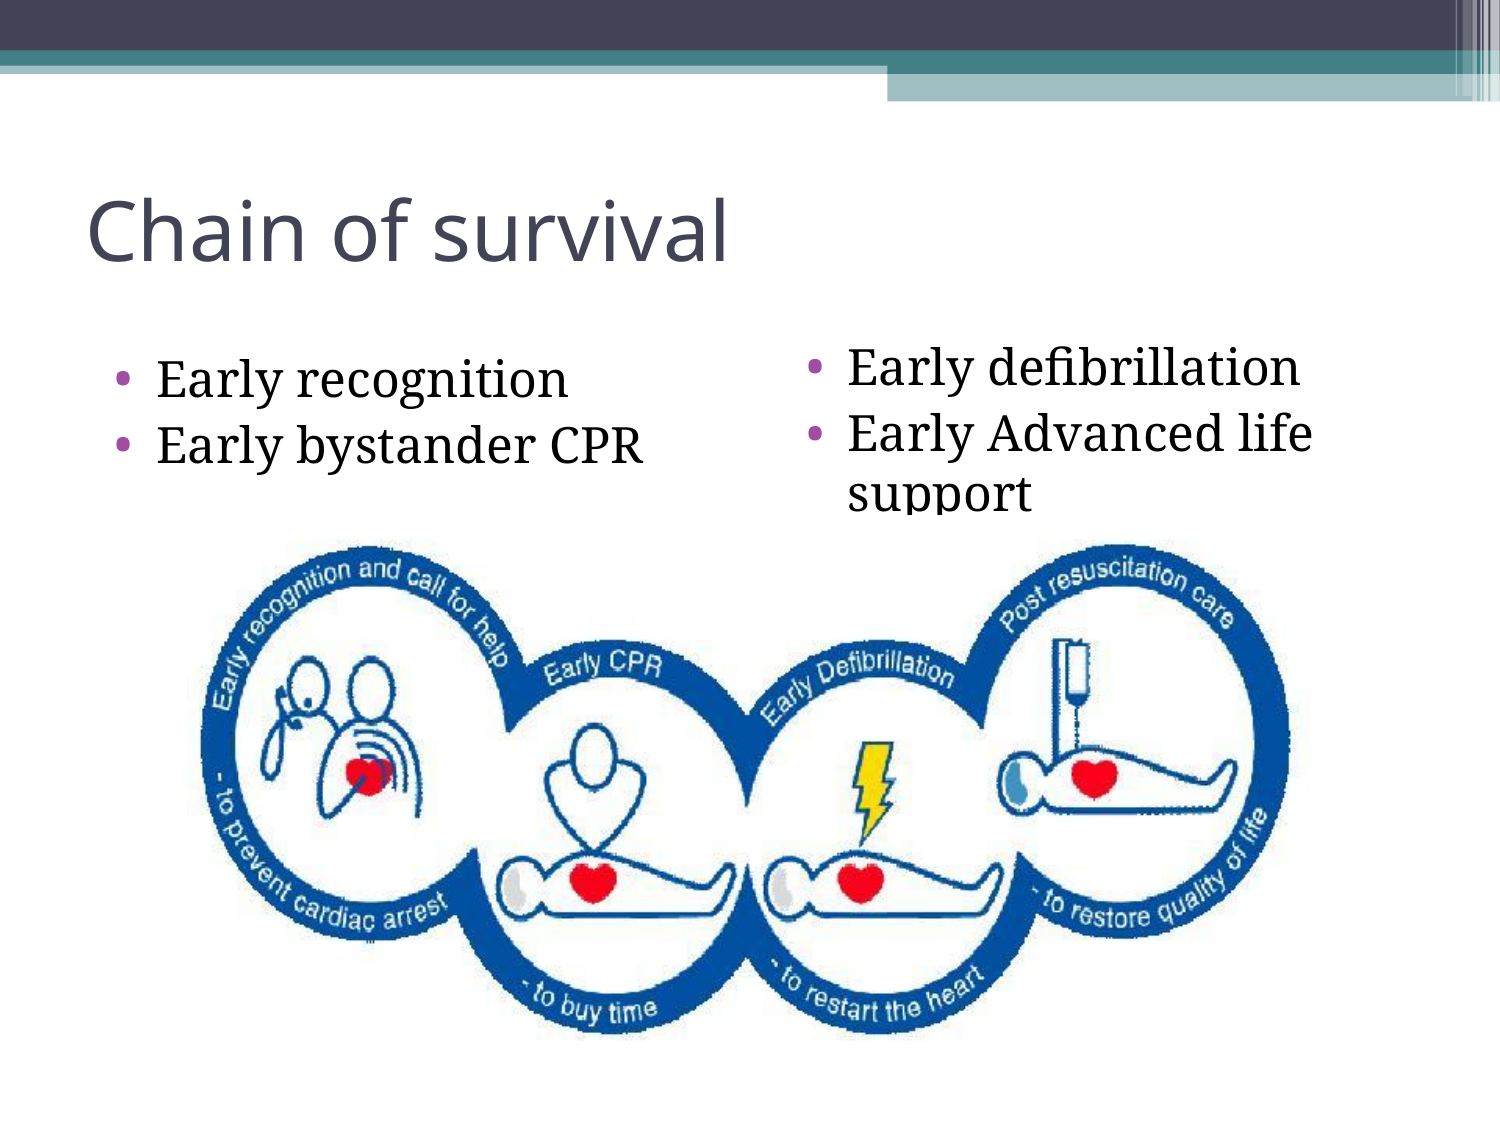

Chain of survival
Early defibrillation
Early Advanced life support
Early recognition
Early bystander CPR